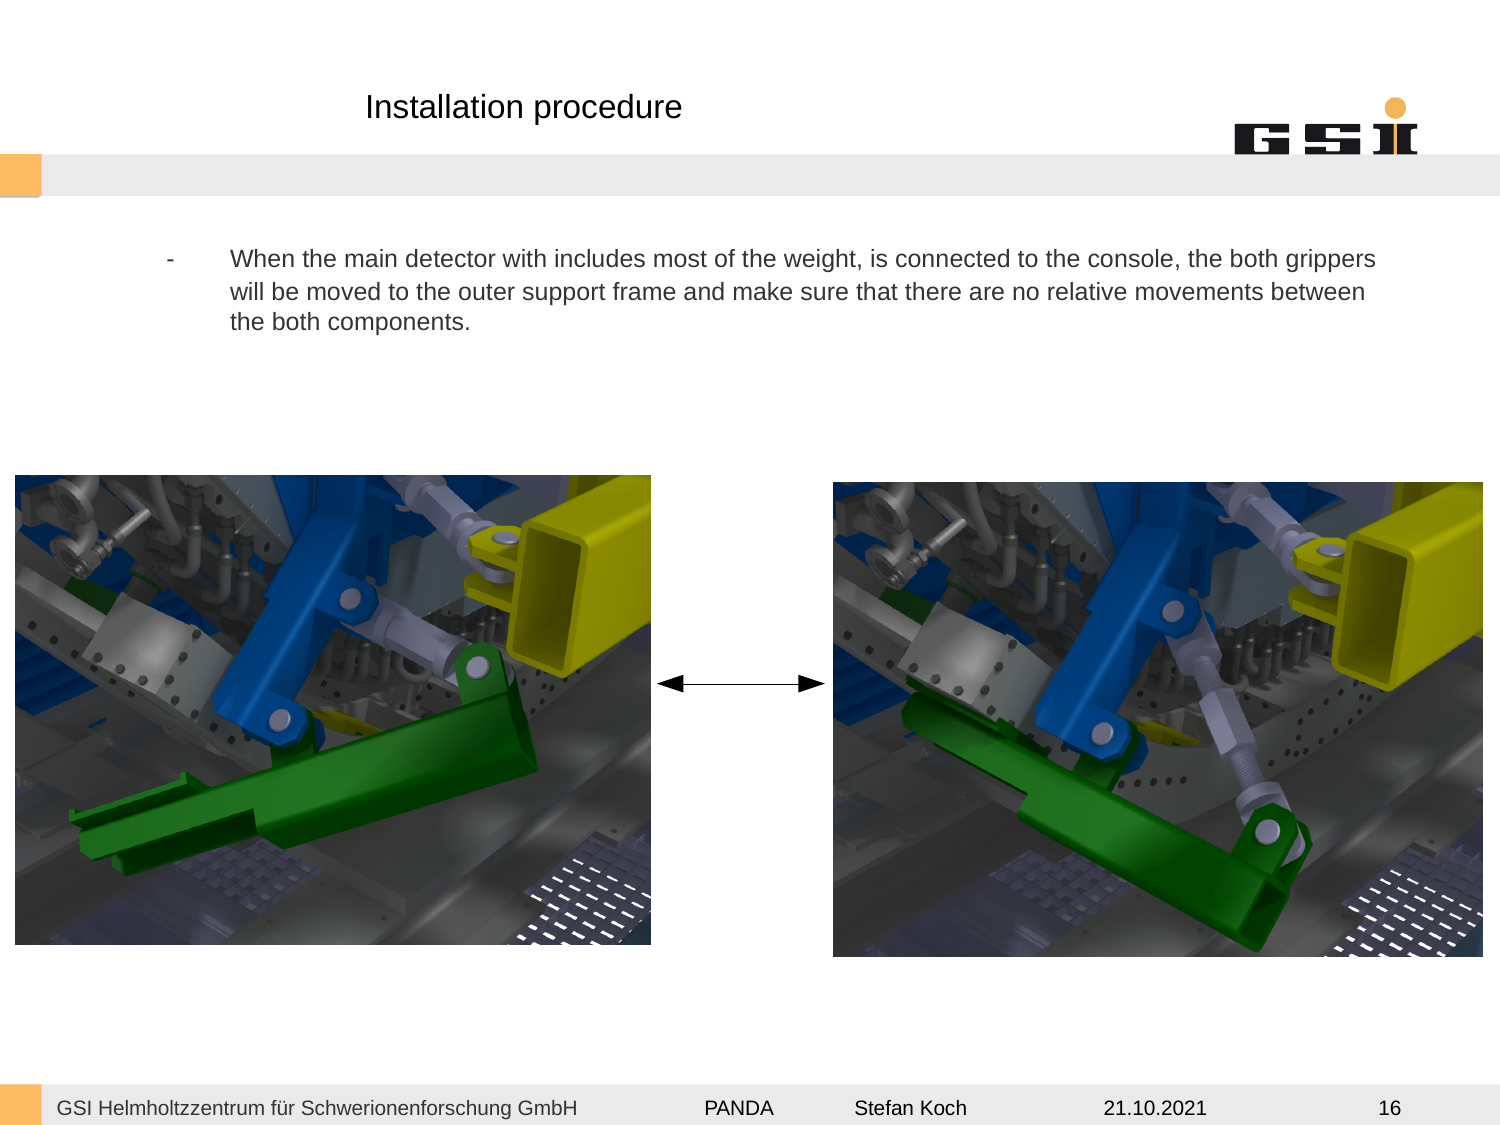

Installation procedure
 - 	When the main detector with includes most of the weight, is connected to the console, the both grippers 	will be moved to the outer support frame and make sure that there are no relative movements between 	the both components.